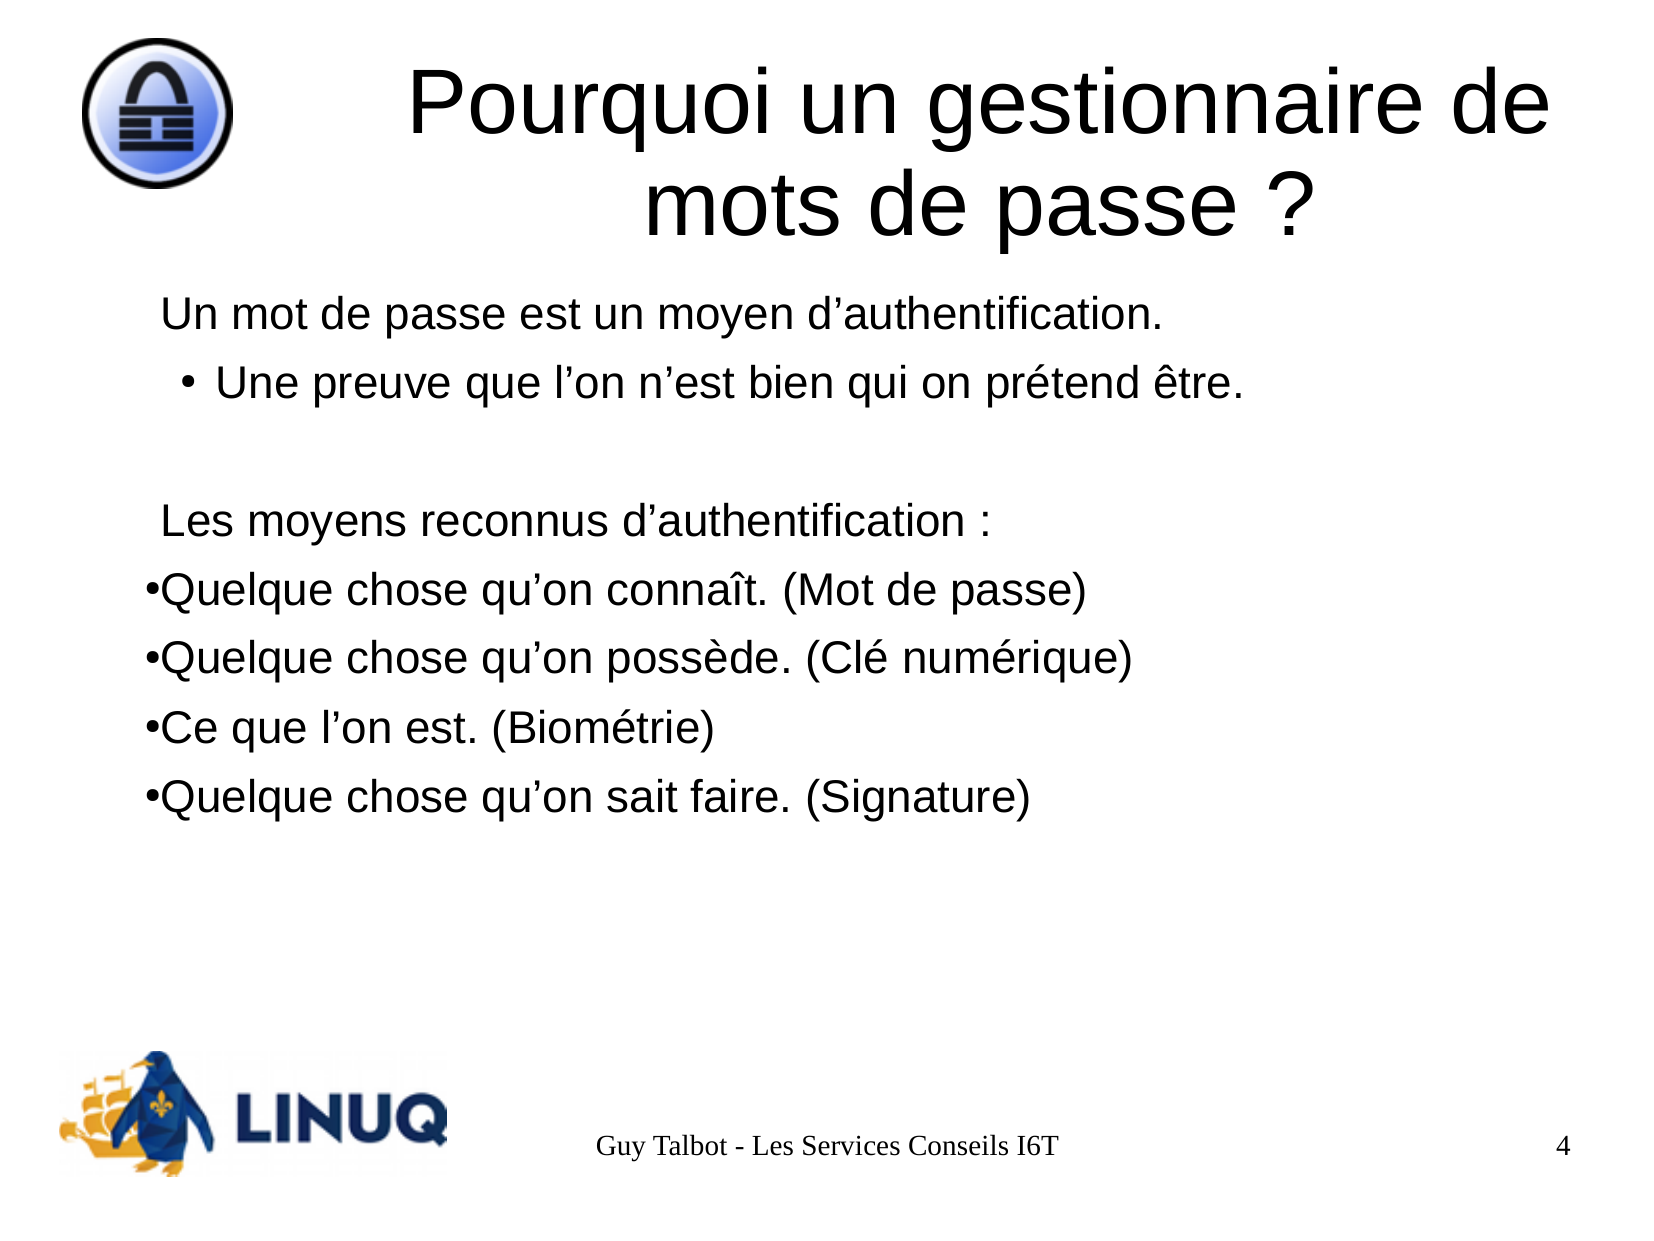

# Pourquoi un gestionnaire de mots de passe ?
Un mot de passe est un moyen d’authentification.
Une preuve que l’on n’est bien qui on prétend être.
Les moyens reconnus d’authentification :
Quelque chose qu’on connaît. (Mot de passe)
Quelque chose qu’on possède. (Clé numérique)
Ce que l’on est. (Biométrie)
Quelque chose qu’on sait faire. (Signature)
Guy Talbot - Les Services Conseils I6T
4